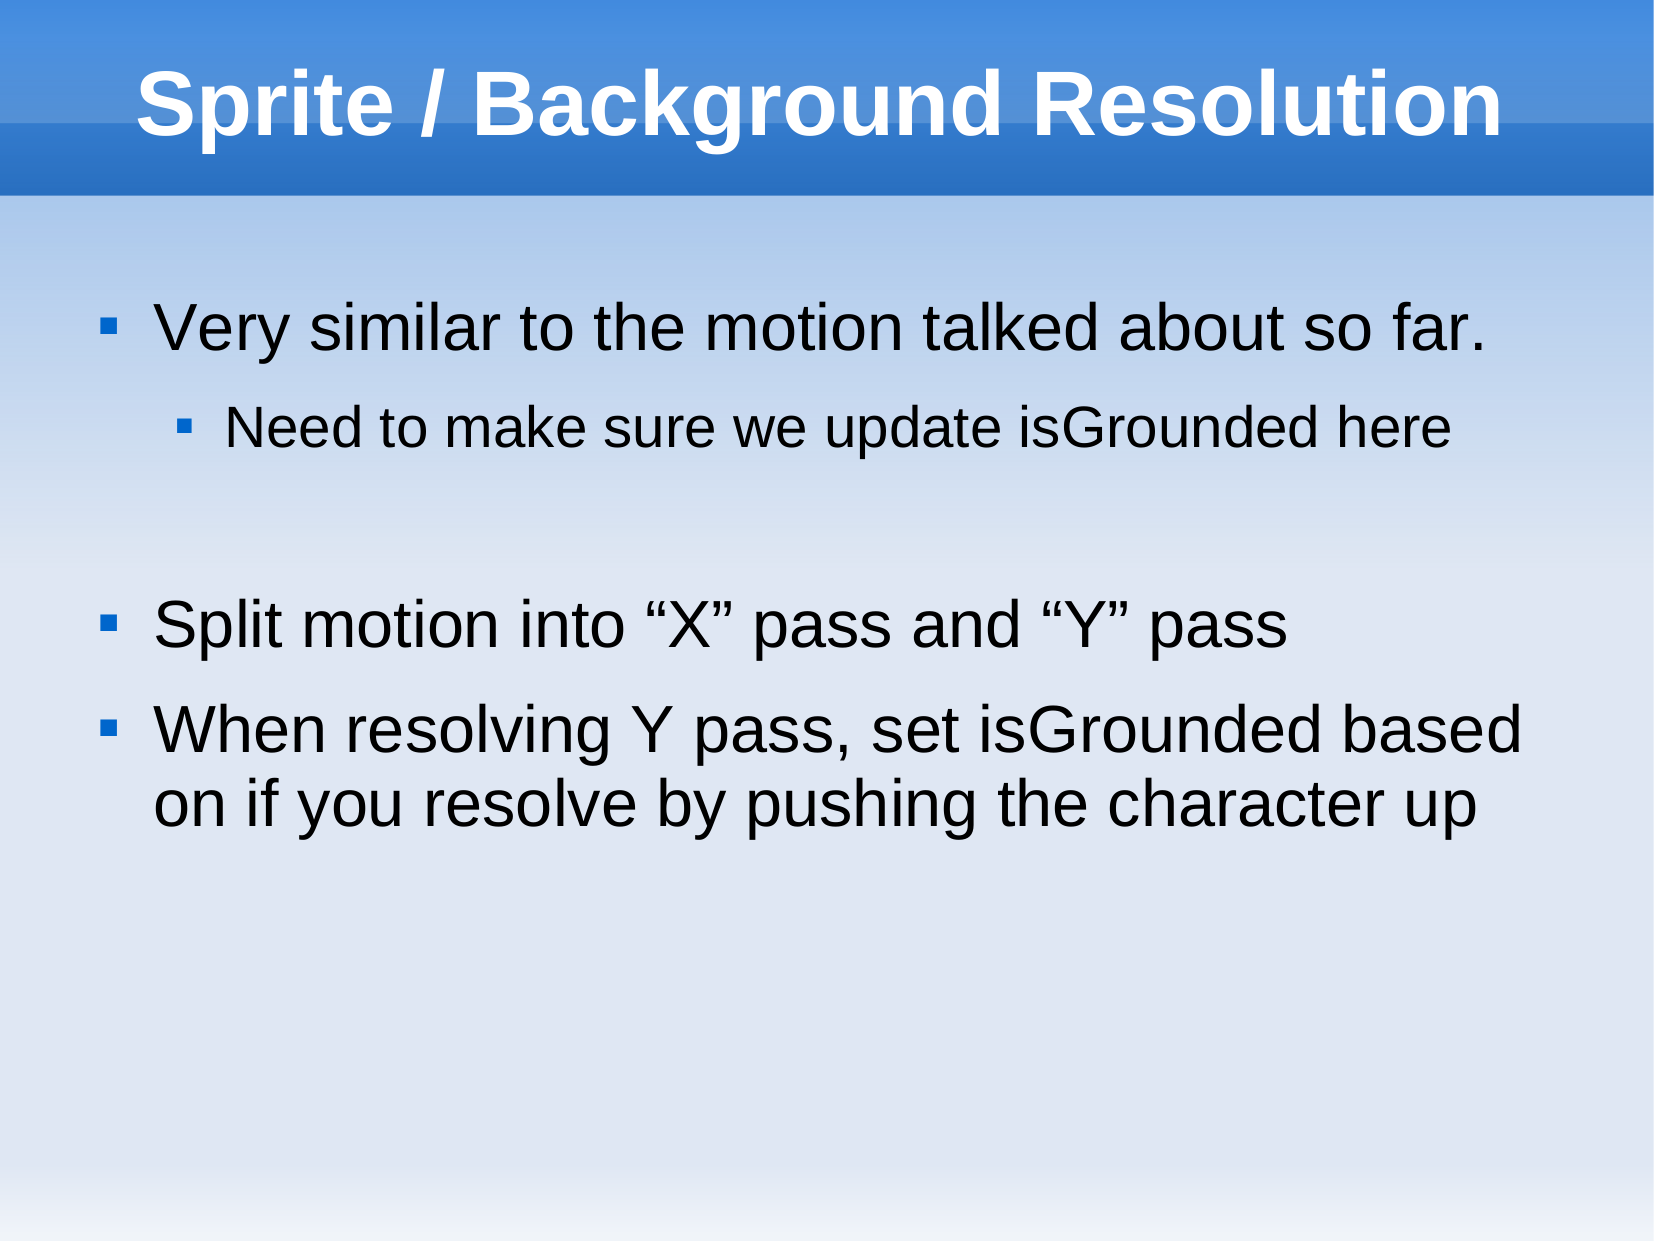

# Sprite / Background Resolution
Very similar to the motion talked about so far.
Need to make sure we update isGrounded here
Split motion into “X” pass and “Y” pass
When resolving Y pass, set isGrounded based on if you resolve by pushing the character up